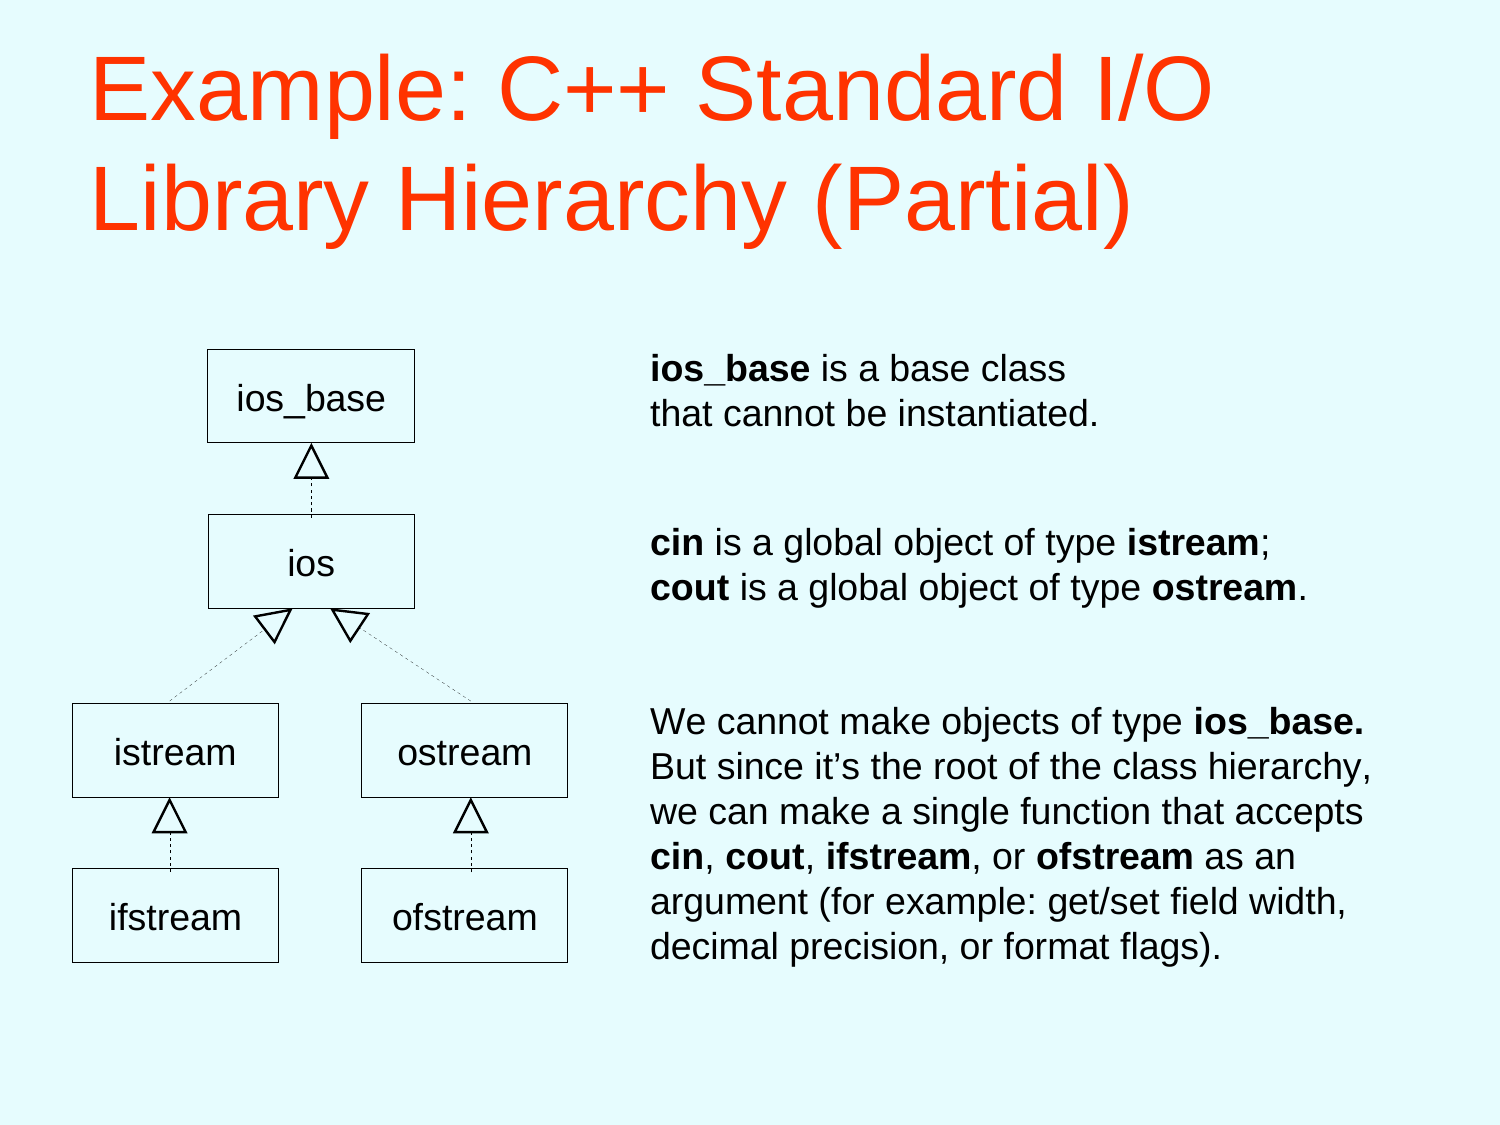

# Example: C++ Standard I/O Library Hierarchy (Partial)
ios_base is a base class that cannot be instantiated.
ios_base
cin is a global object of type istream; cout is a global object of type ostream.
ios
We cannot make objects of type ios_base. But since it’s the root of the class hierarchy, we can make a single function that accepts cin, cout, ifstream, or ofstream as an argument (for example: get/set field width, decimal precision, or format flags).
istream
ostream
ifstream
ofstream